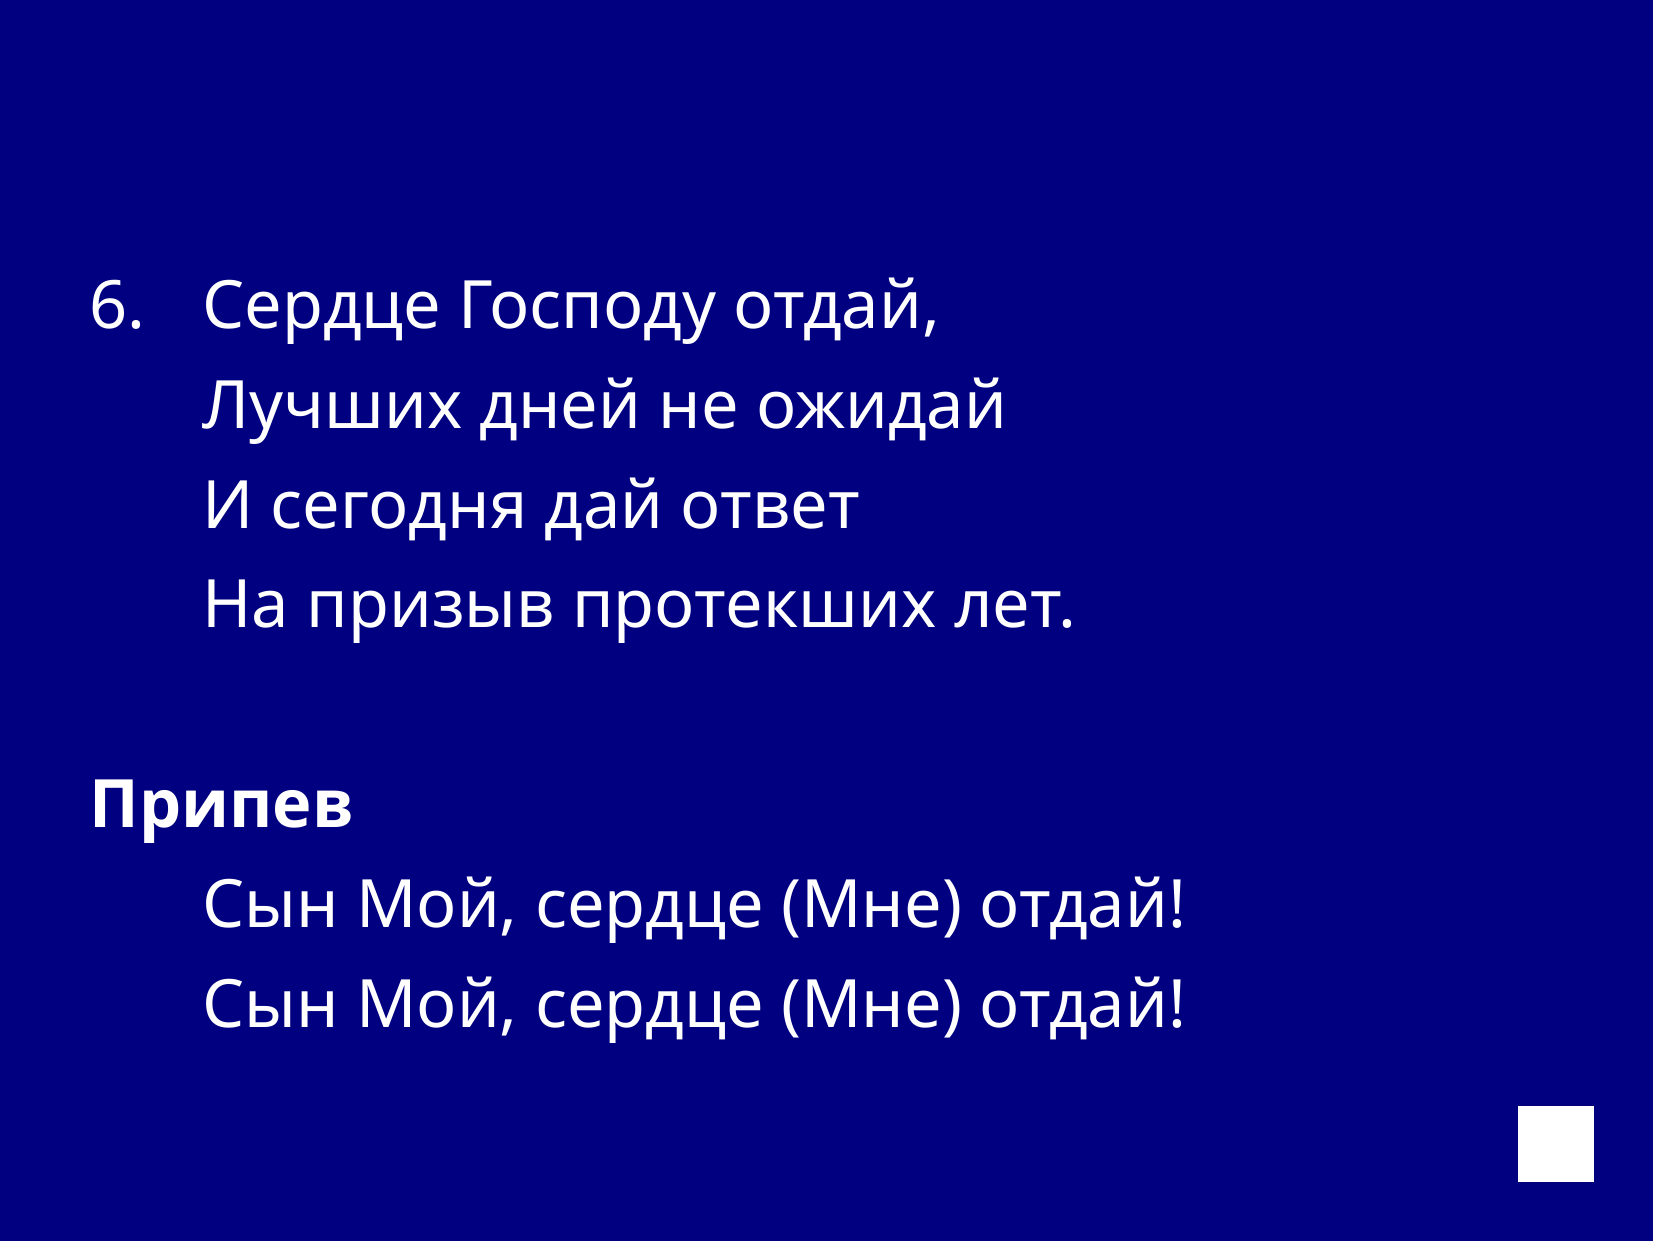

6.	Сердце Господу отдай,
	Лучших дней не ожидай
	И сегодня дай ответ
	На призыв протекших лет.
Припев
	Сын Мой, сердце (Мне) отдай!
	Сын Мой, сердце (Мне) отдай!